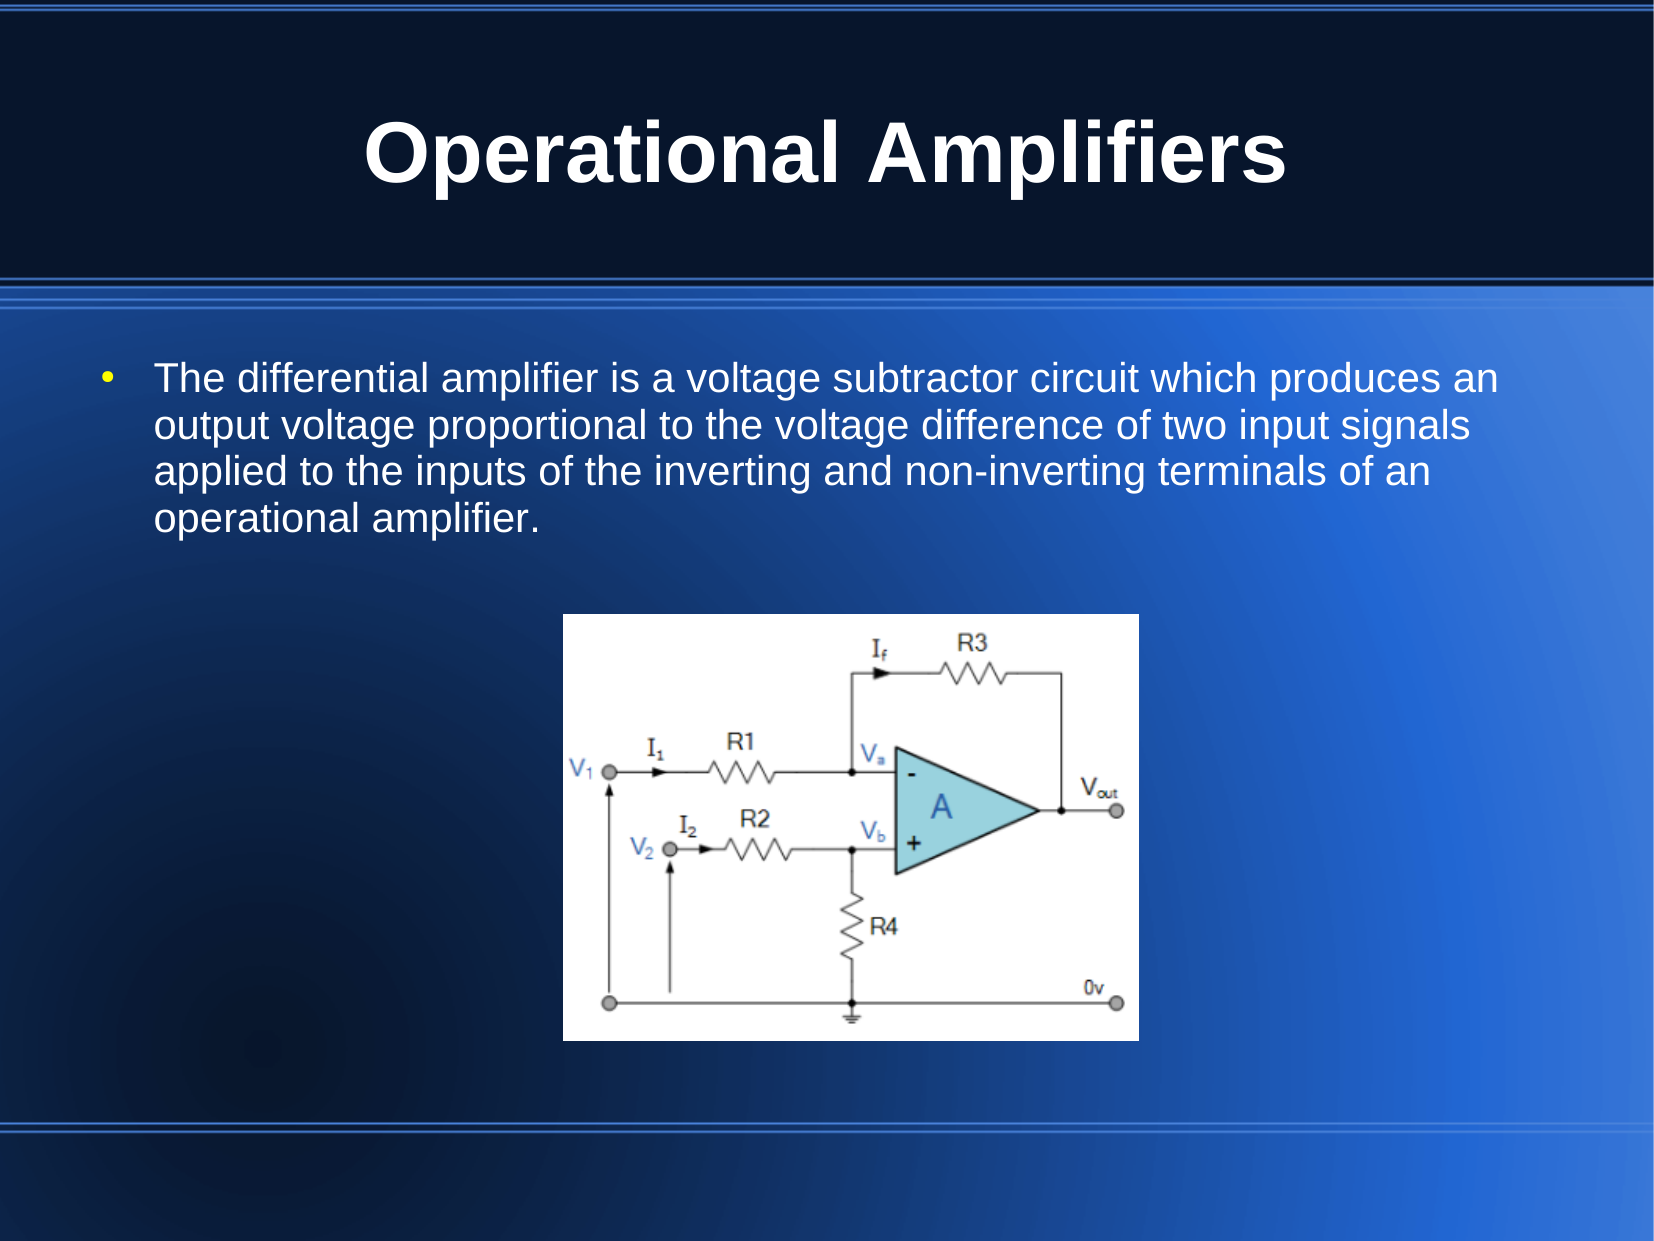

# Operational Amplifiers
The differential amplifier is a voltage subtractor circuit which produces an output voltage proportional to the voltage difference of two input signals applied to the inputs of the inverting and non-inverting terminals of an operational amplifier.